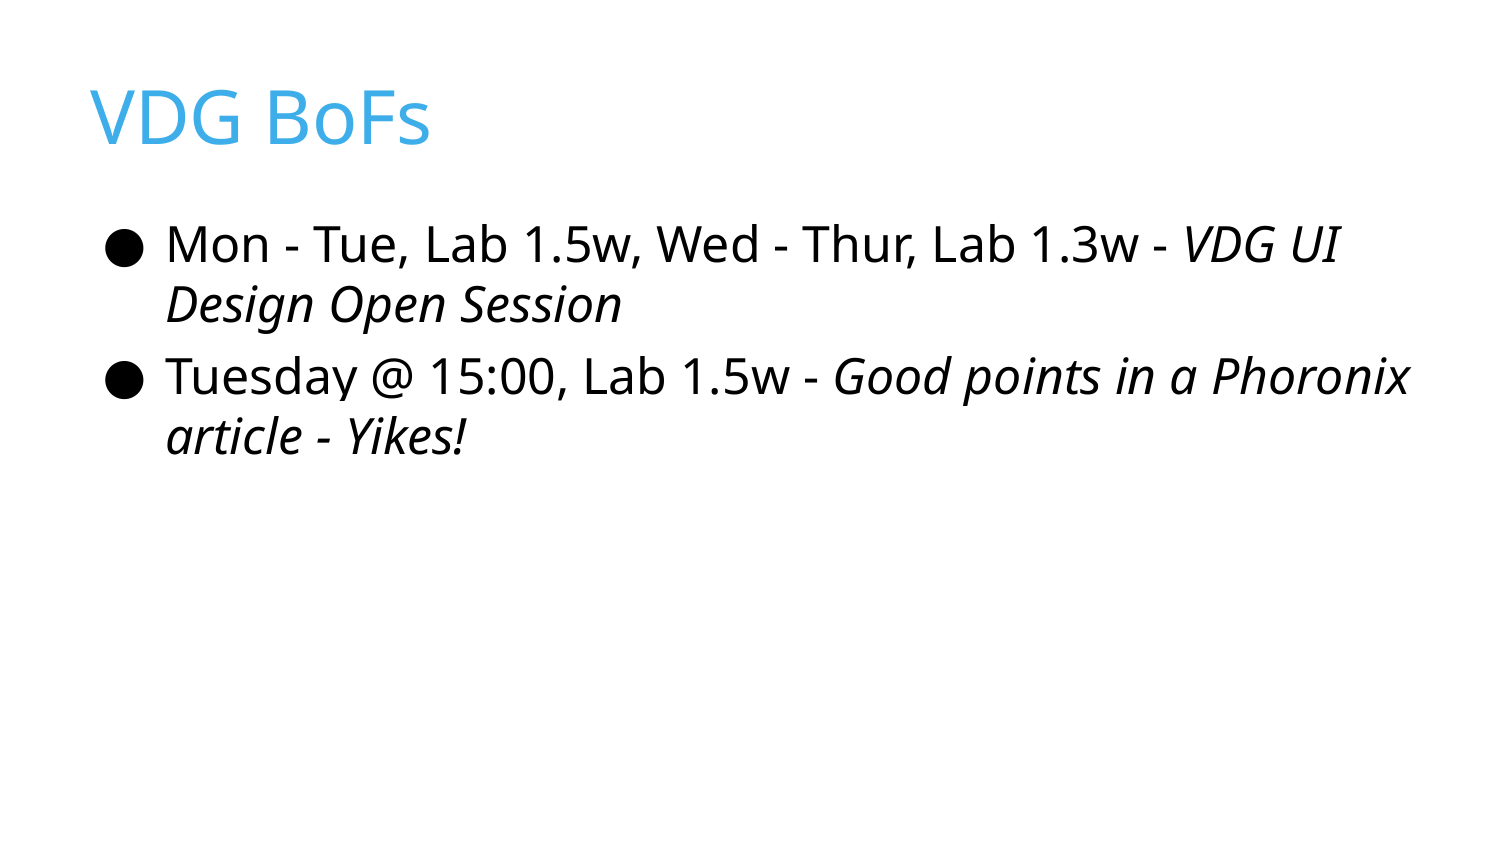

# VDG BoFs
Mon - Tue, Lab 1.5w, Wed - Thur, Lab 1.3w - VDG UI Design Open Session
Tuesday @ 15:00, Lab 1.5w - Good points in a Phoronix article - Yikes!